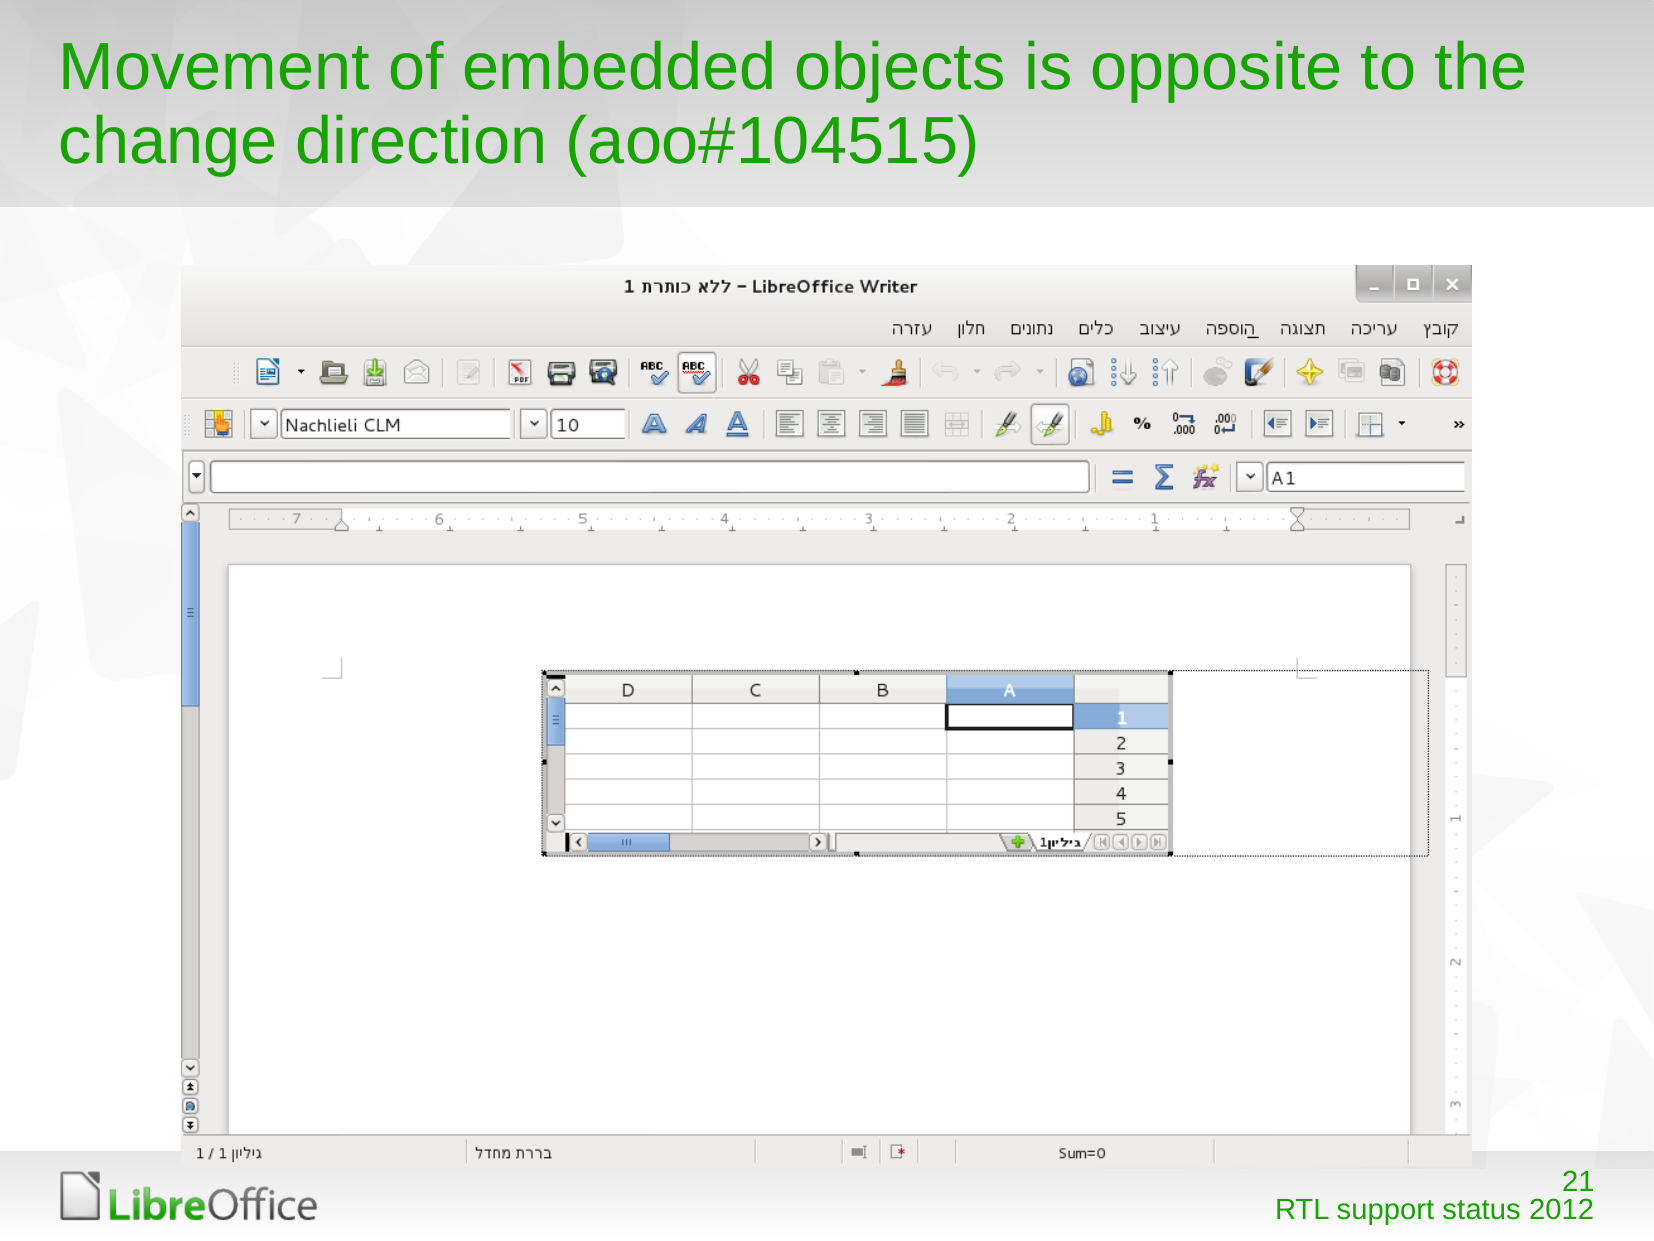

# Movement of embedded objects is opposite to the change direction (aoo#104515)
21
RTL support status 2012